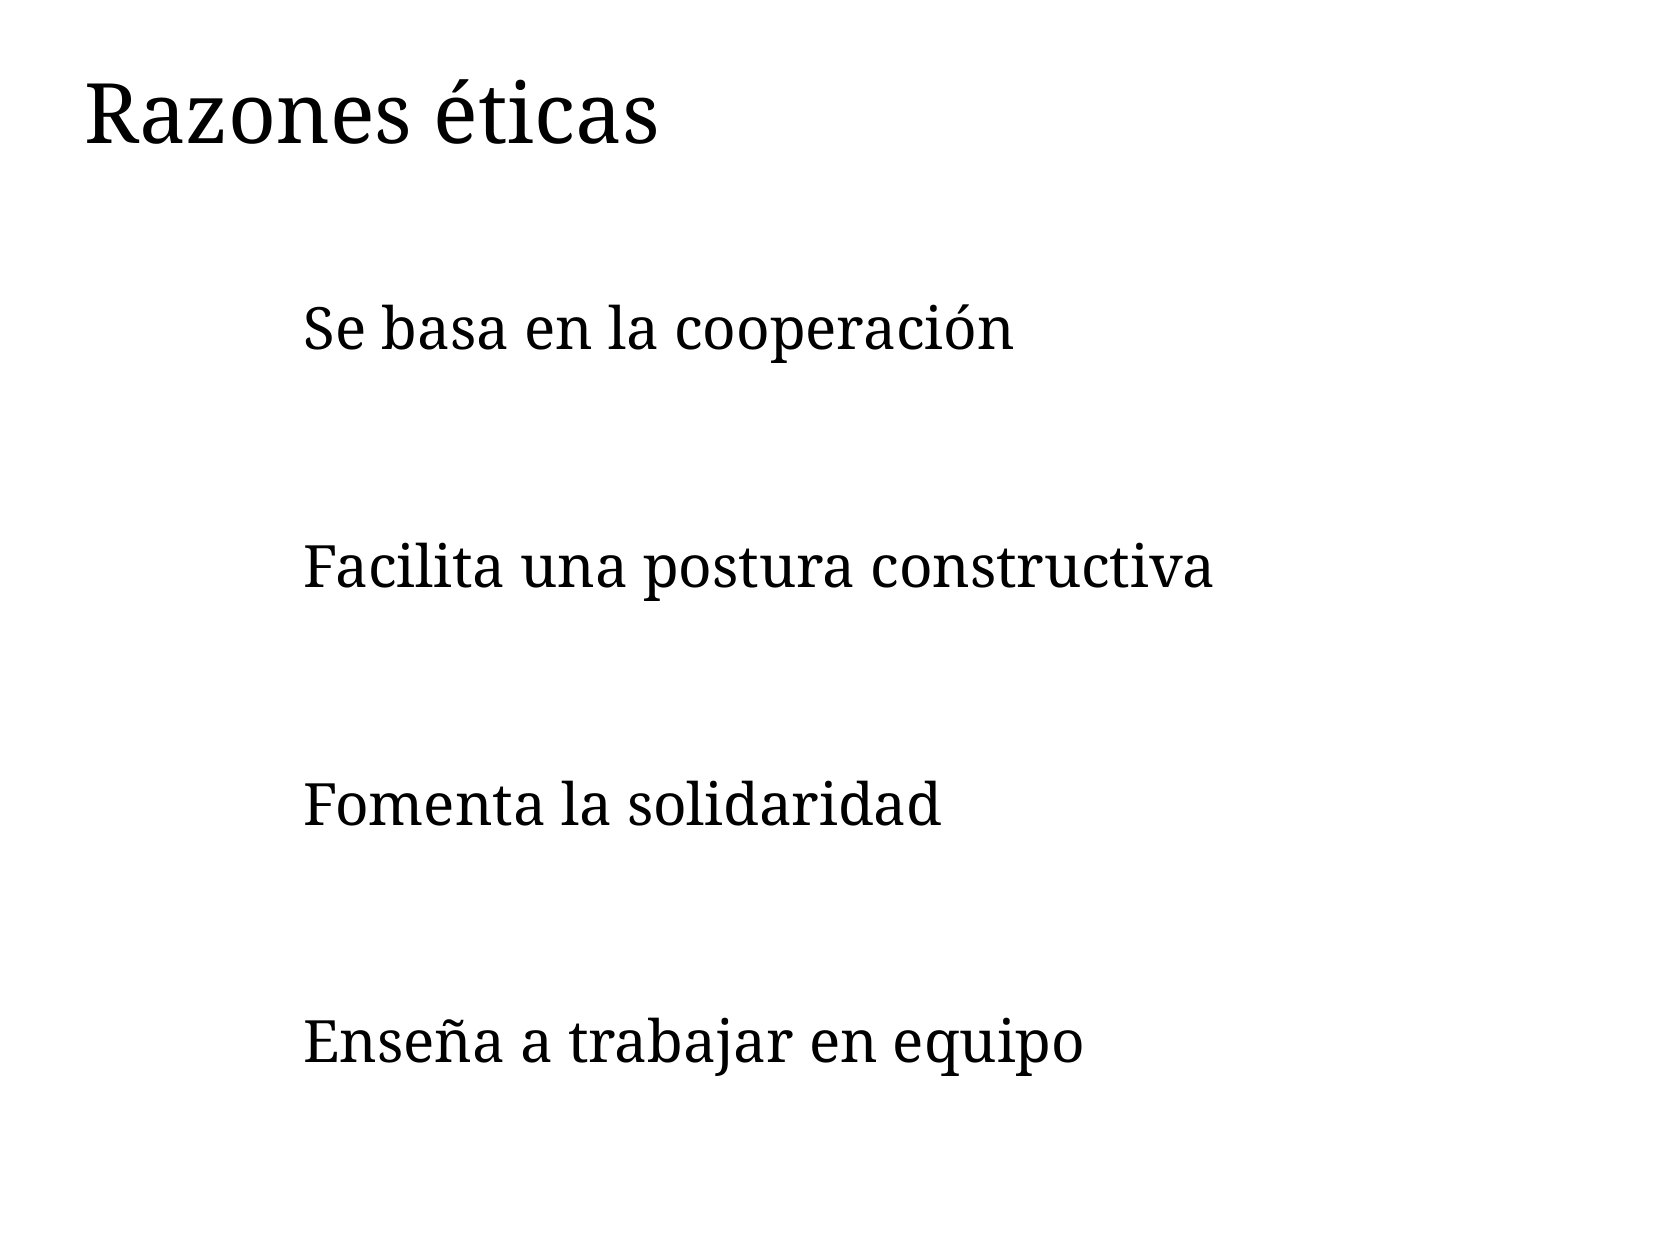

Razones éticas
Se basa en la cooperación
Facilita una postura constructiva
Fomenta la solidaridad
Enseña a trabajar en equipo
Facilita democratizar el acceso al conocimiento